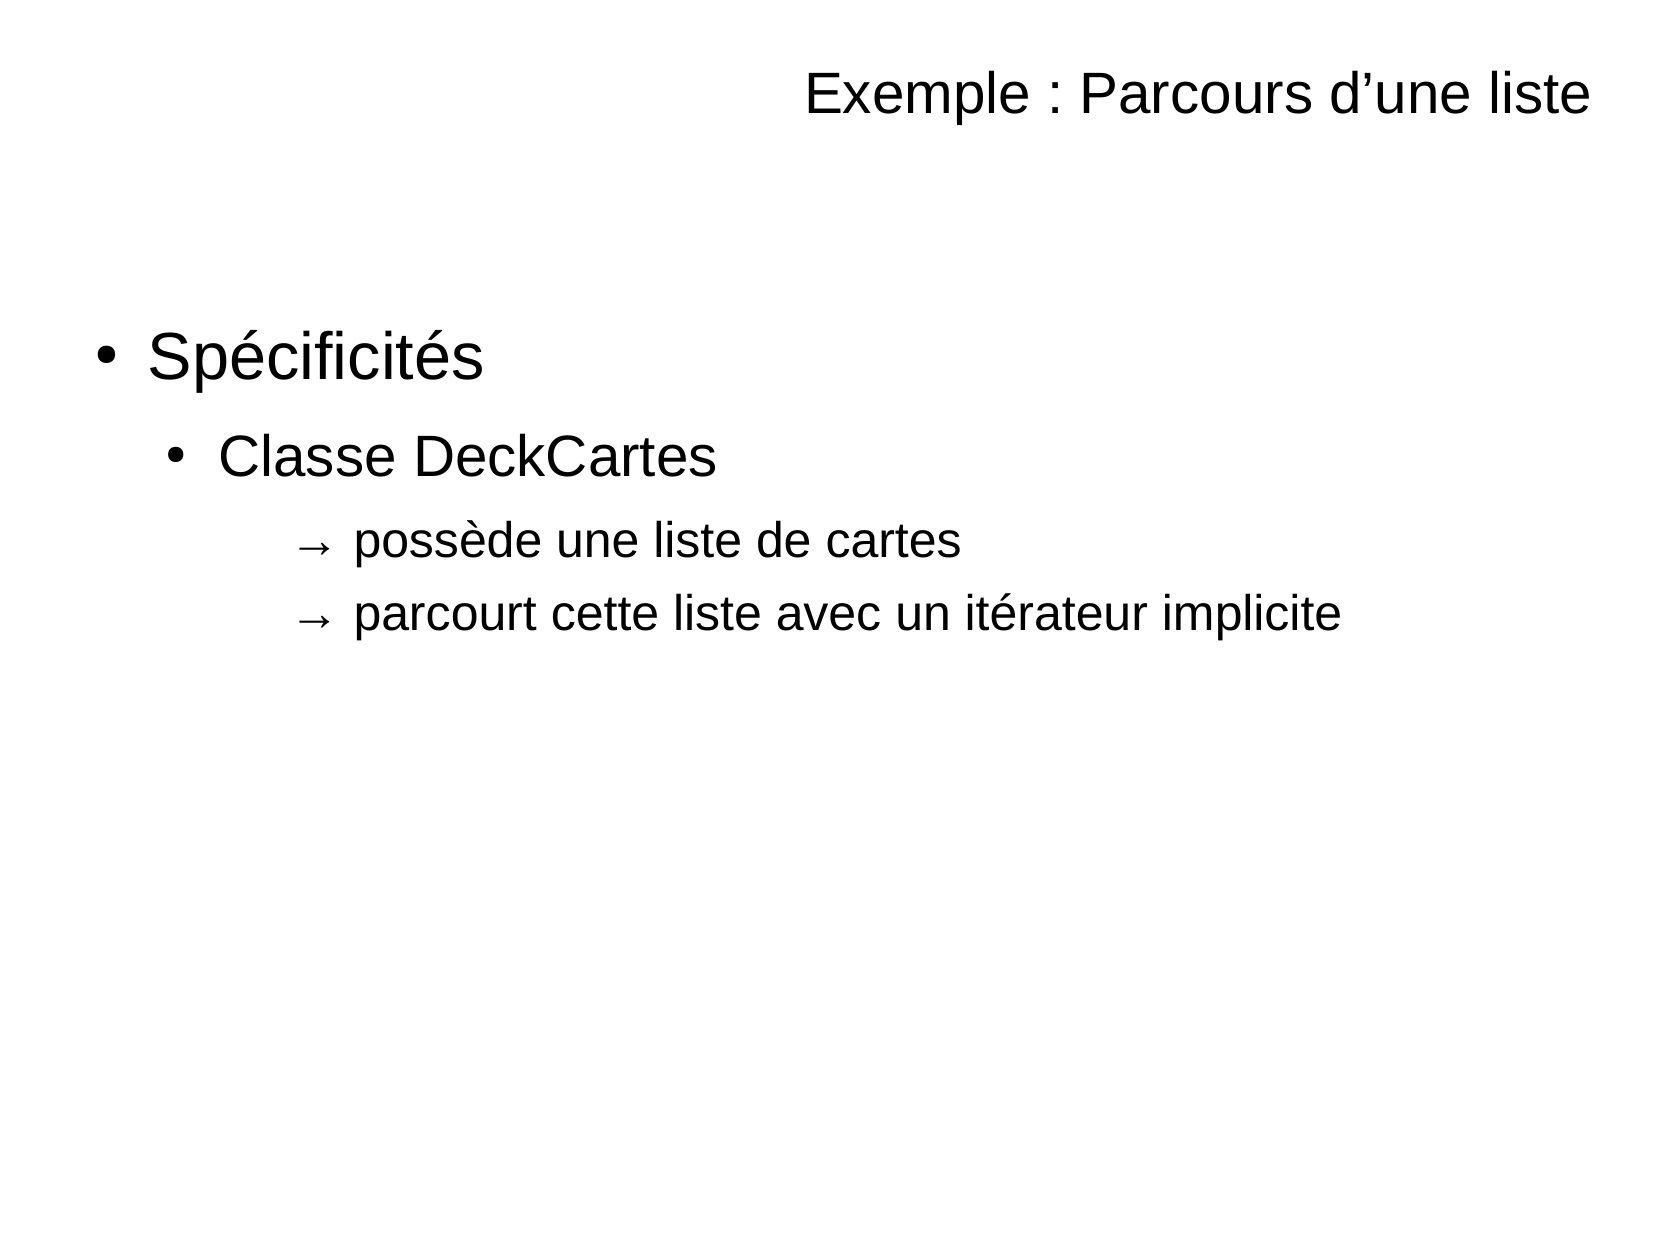

Exemple : Parcours d’une liste
# Spécificités
Classe DeckCartes
→ possède une liste de cartes
→ parcourt cette liste avec un itérateur implicite